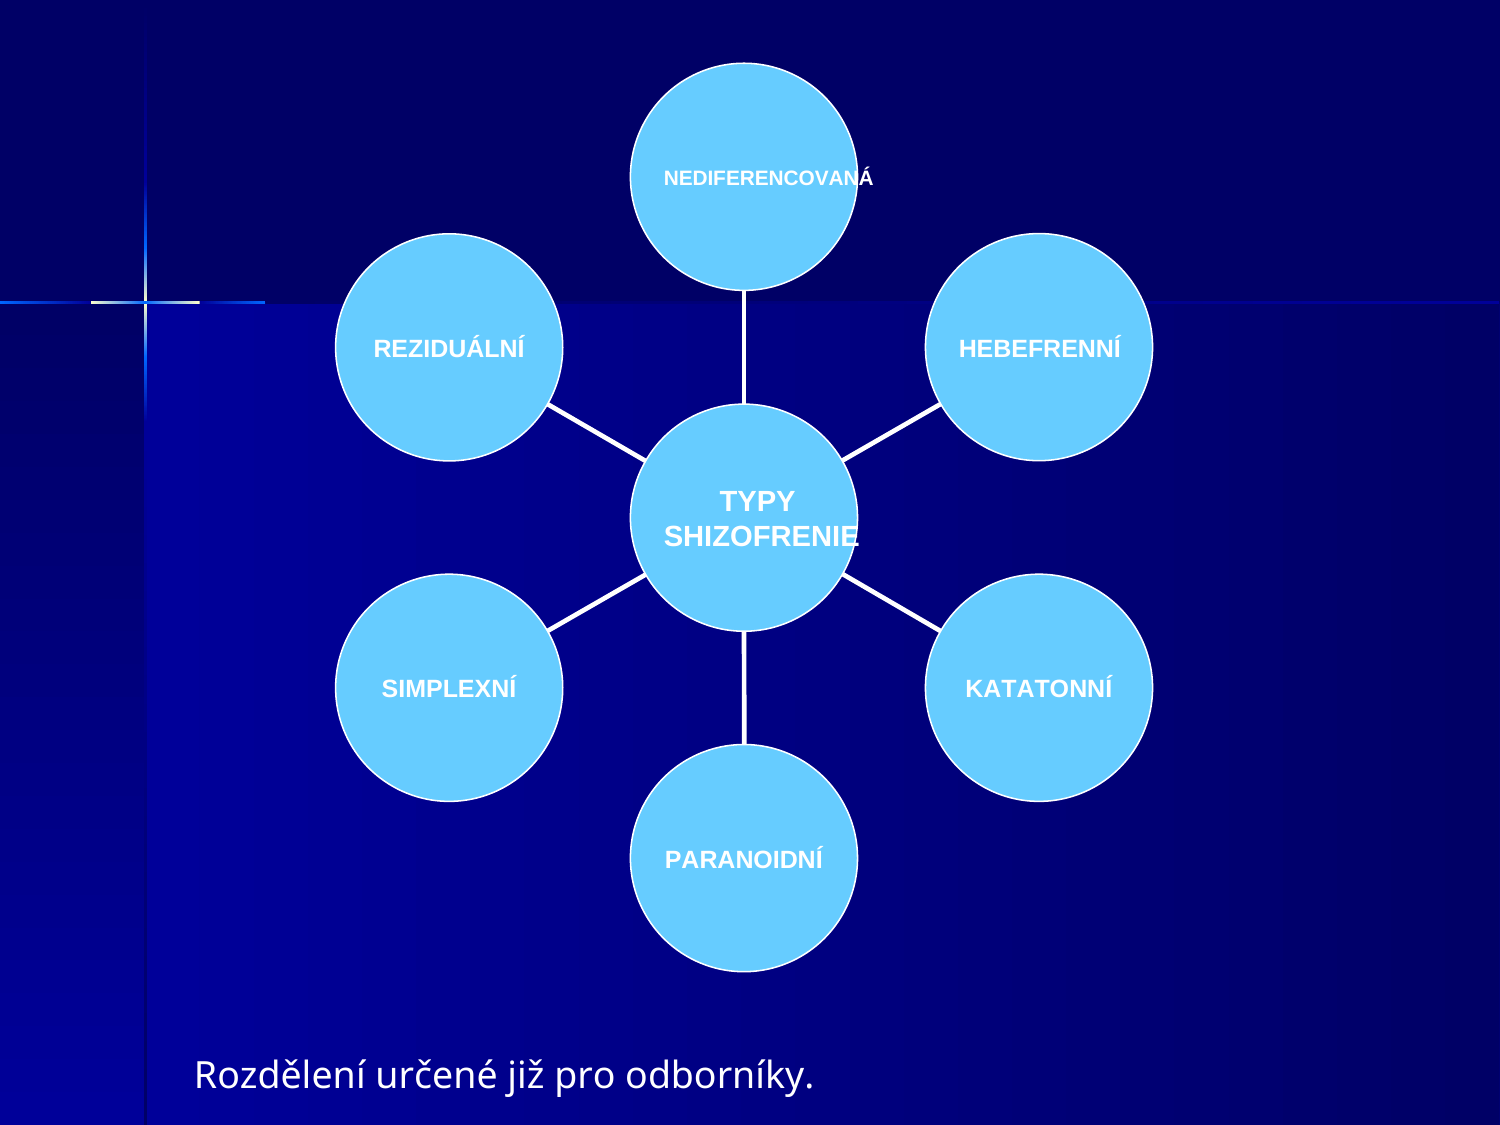

NEDIFERENCOVANÁ
HEBEFRENNÍ
REZIDUÁLNÍ
TYPY
SHIZOFRENIE
SIMPLEXNÍ
KATATONNÍ
PARANOIDNÍ
Rozdělení určené již pro odborníky.